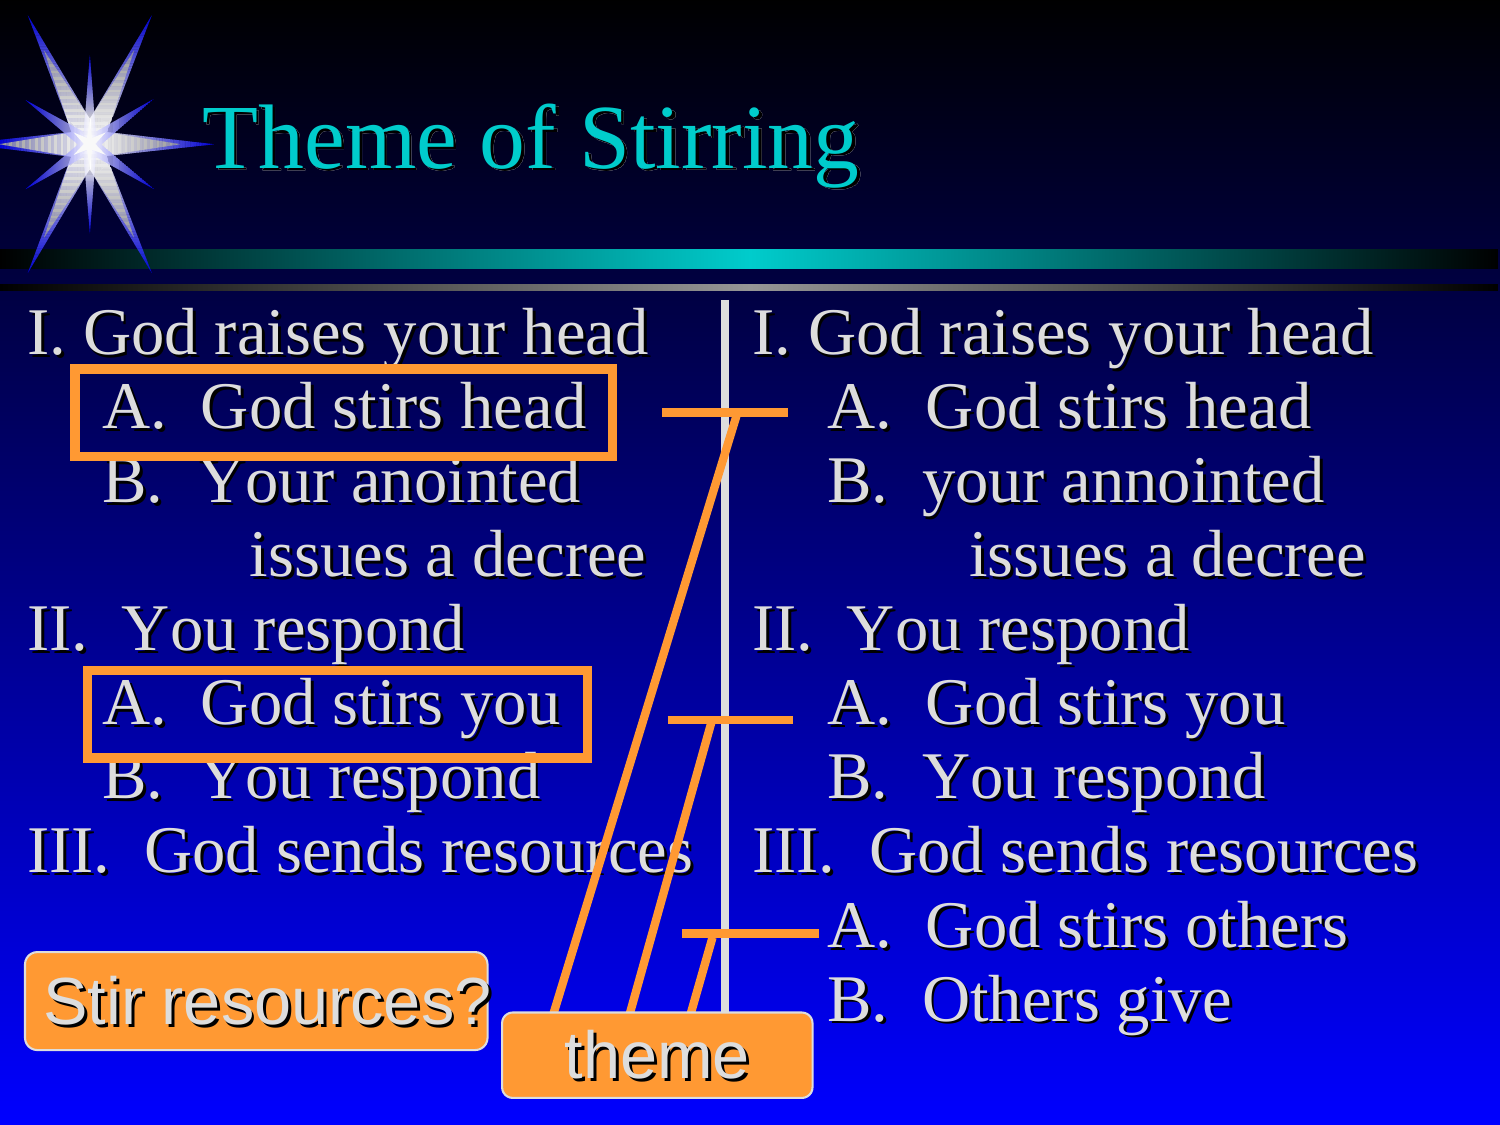

# Theme of Stirring
I. God raises your head
A. God stirs head
B. Your anointed
 issues a decree
II. You respond
A. God stirs you
B. You respond
III. God sends resources
I. God raises your head
A. God stirs head
B. your annointed
	 issues a decree
II. You respond
A. God stirs you
B. You respond
III. God sends resources
A. God stirs others
B. Others give
theme
Stir resources?